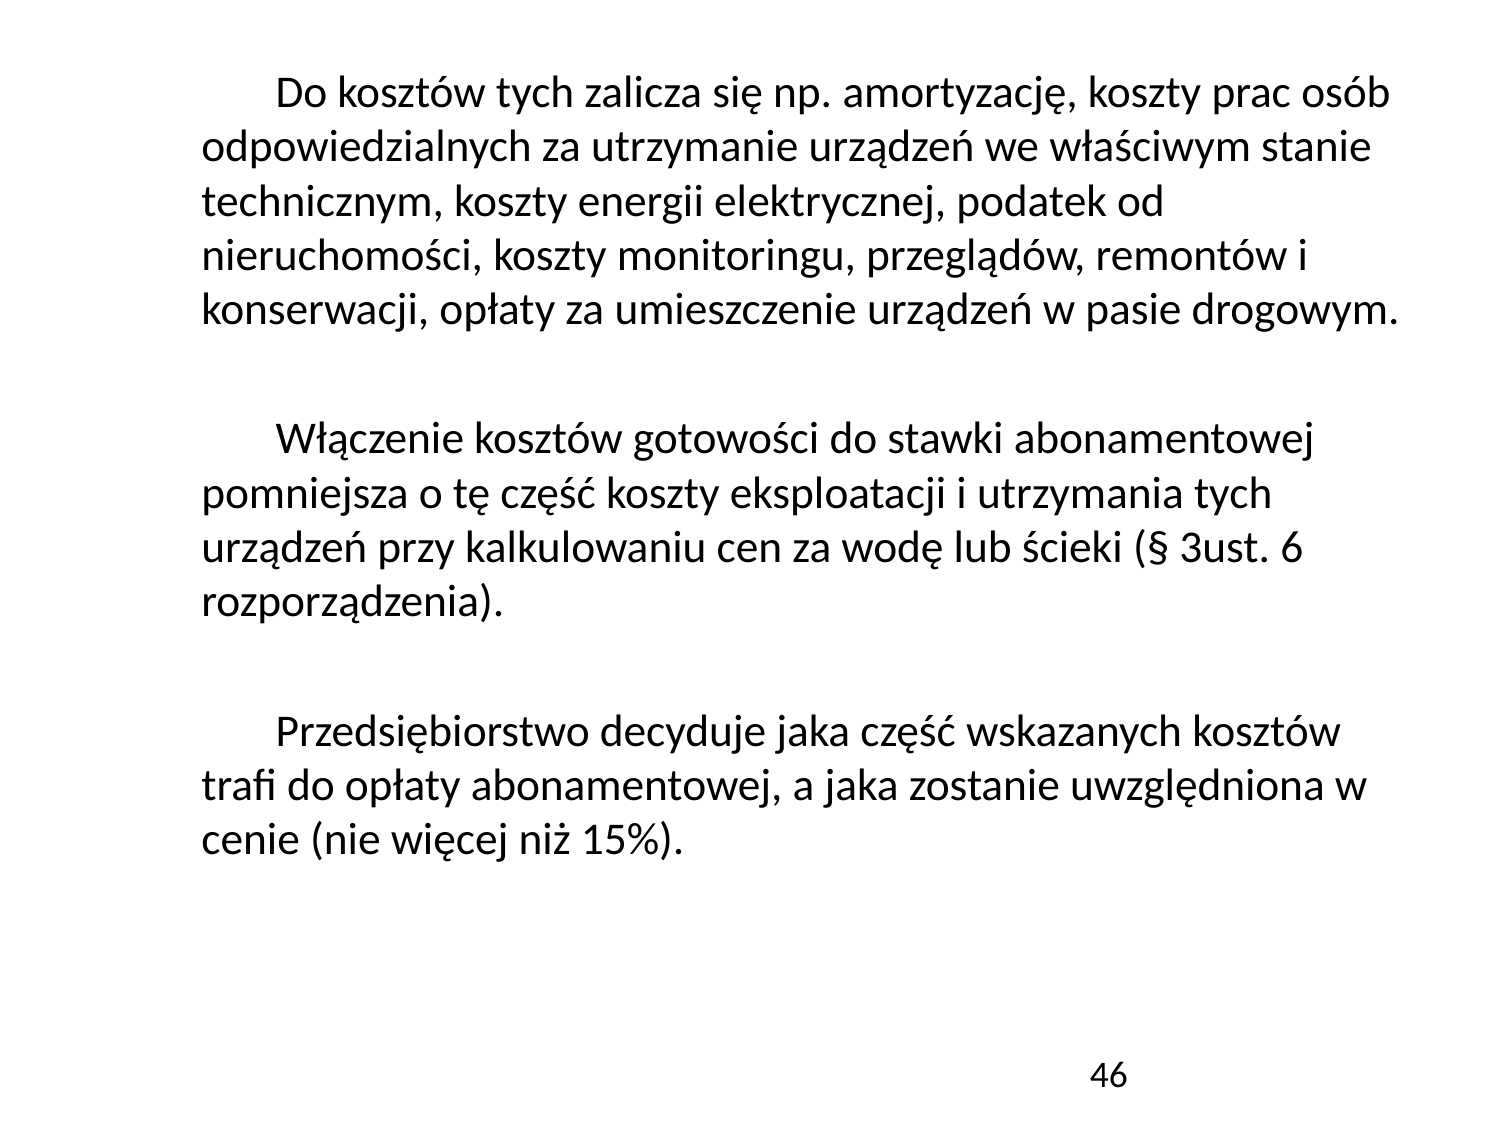

#
	Do kosztów tych zalicza się np. amortyzację, koszty prac osób odpowiedzialnych za utrzymanie urządzeń we właściwym stanie technicznym, koszty energii elektrycznej, podatek od nieruchomości, koszty monitoringu, przeglądów, remontów i konserwacji, opłaty za umieszczenie urządzeń w pasie drogowym.
	Włączenie kosztów gotowości do stawki abonamentowej pomniejsza o tę część koszty eksploatacji i utrzymania tych urządzeń przy kalkulowaniu cen za wodę lub ścieki (§ 3ust. 6 rozporządzenia).
	Przedsiębiorstwo decyduje jaka część wskazanych kosztów trafi do opłaty abonamentowej, a jaka zostanie uwzględniona w cenie (nie więcej niż 15%).